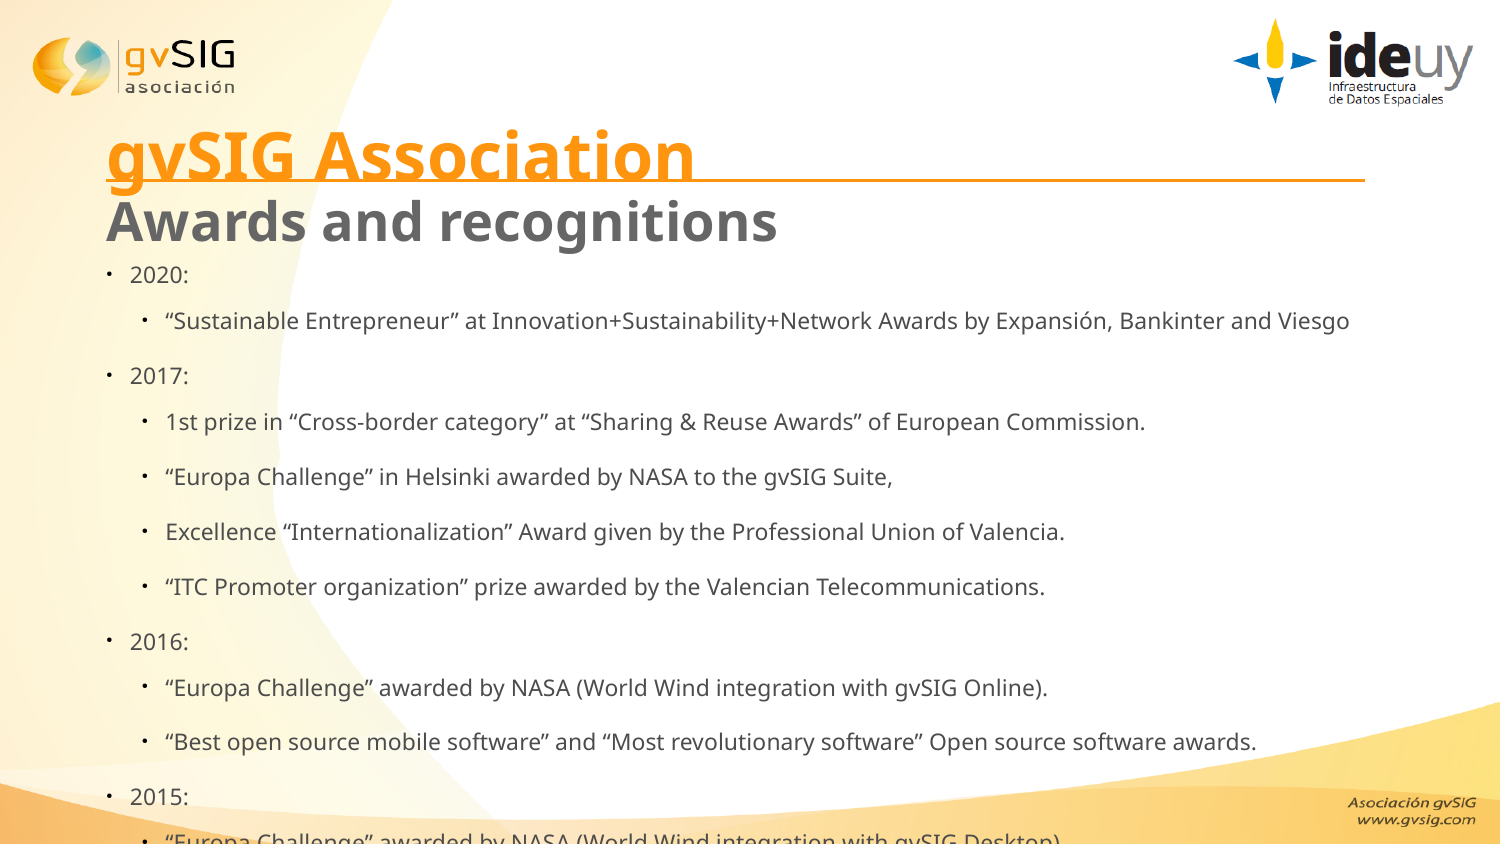

# gvSIG Association
Awards and recognitions
2020:
“Sustainable Entrepreneur” at Innovation+Sustainability+Network Awards by Expansión, Bankinter and Viesgo
2017:
1st prize in “Cross-border category” at “Sharing & Reuse Awards” of European Commission.
“Europa Challenge” in Helsinki awarded by NASA to the gvSIG Suite,
Excellence “Internationalization” Award given by the Professional Union of Valencia.
“ITC Promoter organization” prize awarded by the Valencian Telecommunications.
2016:
“Europa Challenge” awarded by NASA (World Wind integration with gvSIG Online).
“Best open source mobile software” and “Most revolutionary software” Open source software awards.
2015:
“Europa Challenge” awarded by NASA (World Wind integration with gvSIG Desktop).